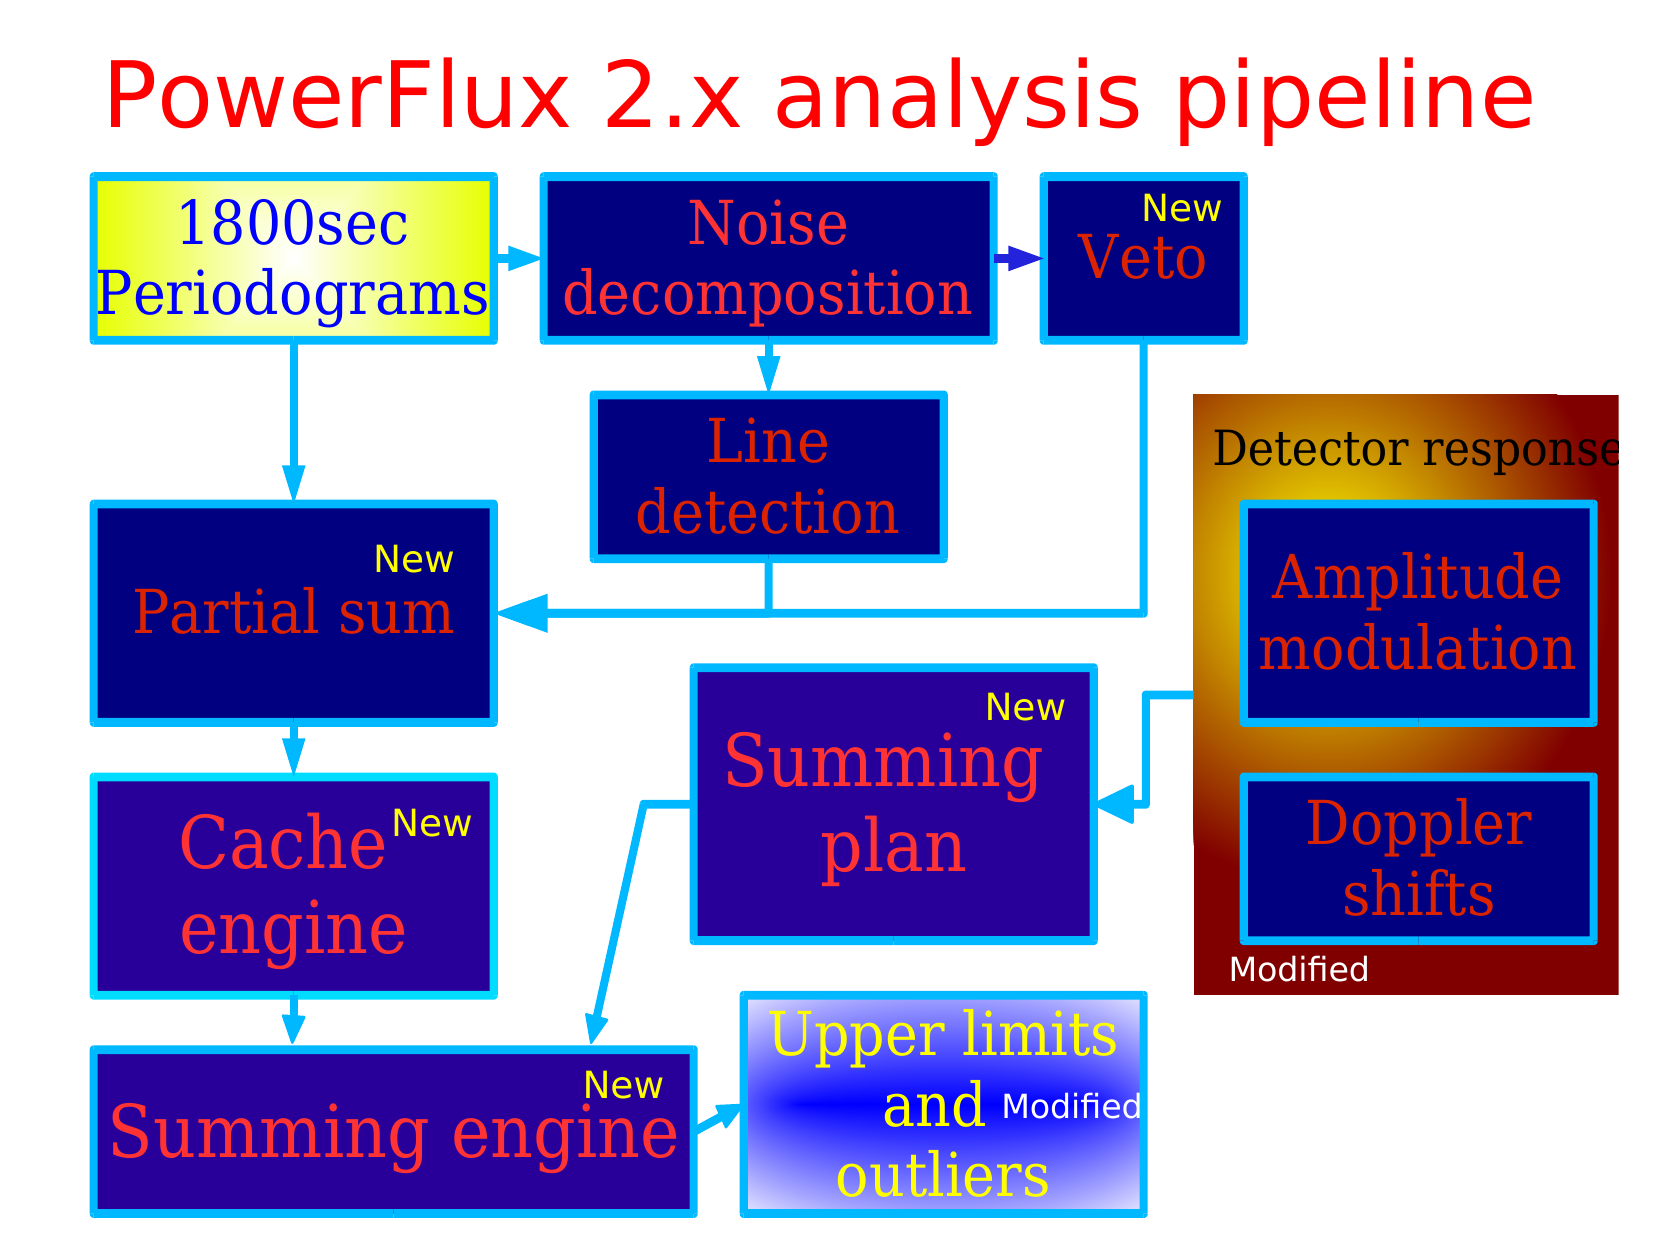

# PowerFlux 2.x analysis pipeline
New
New
New
New
Modified
New
Modified